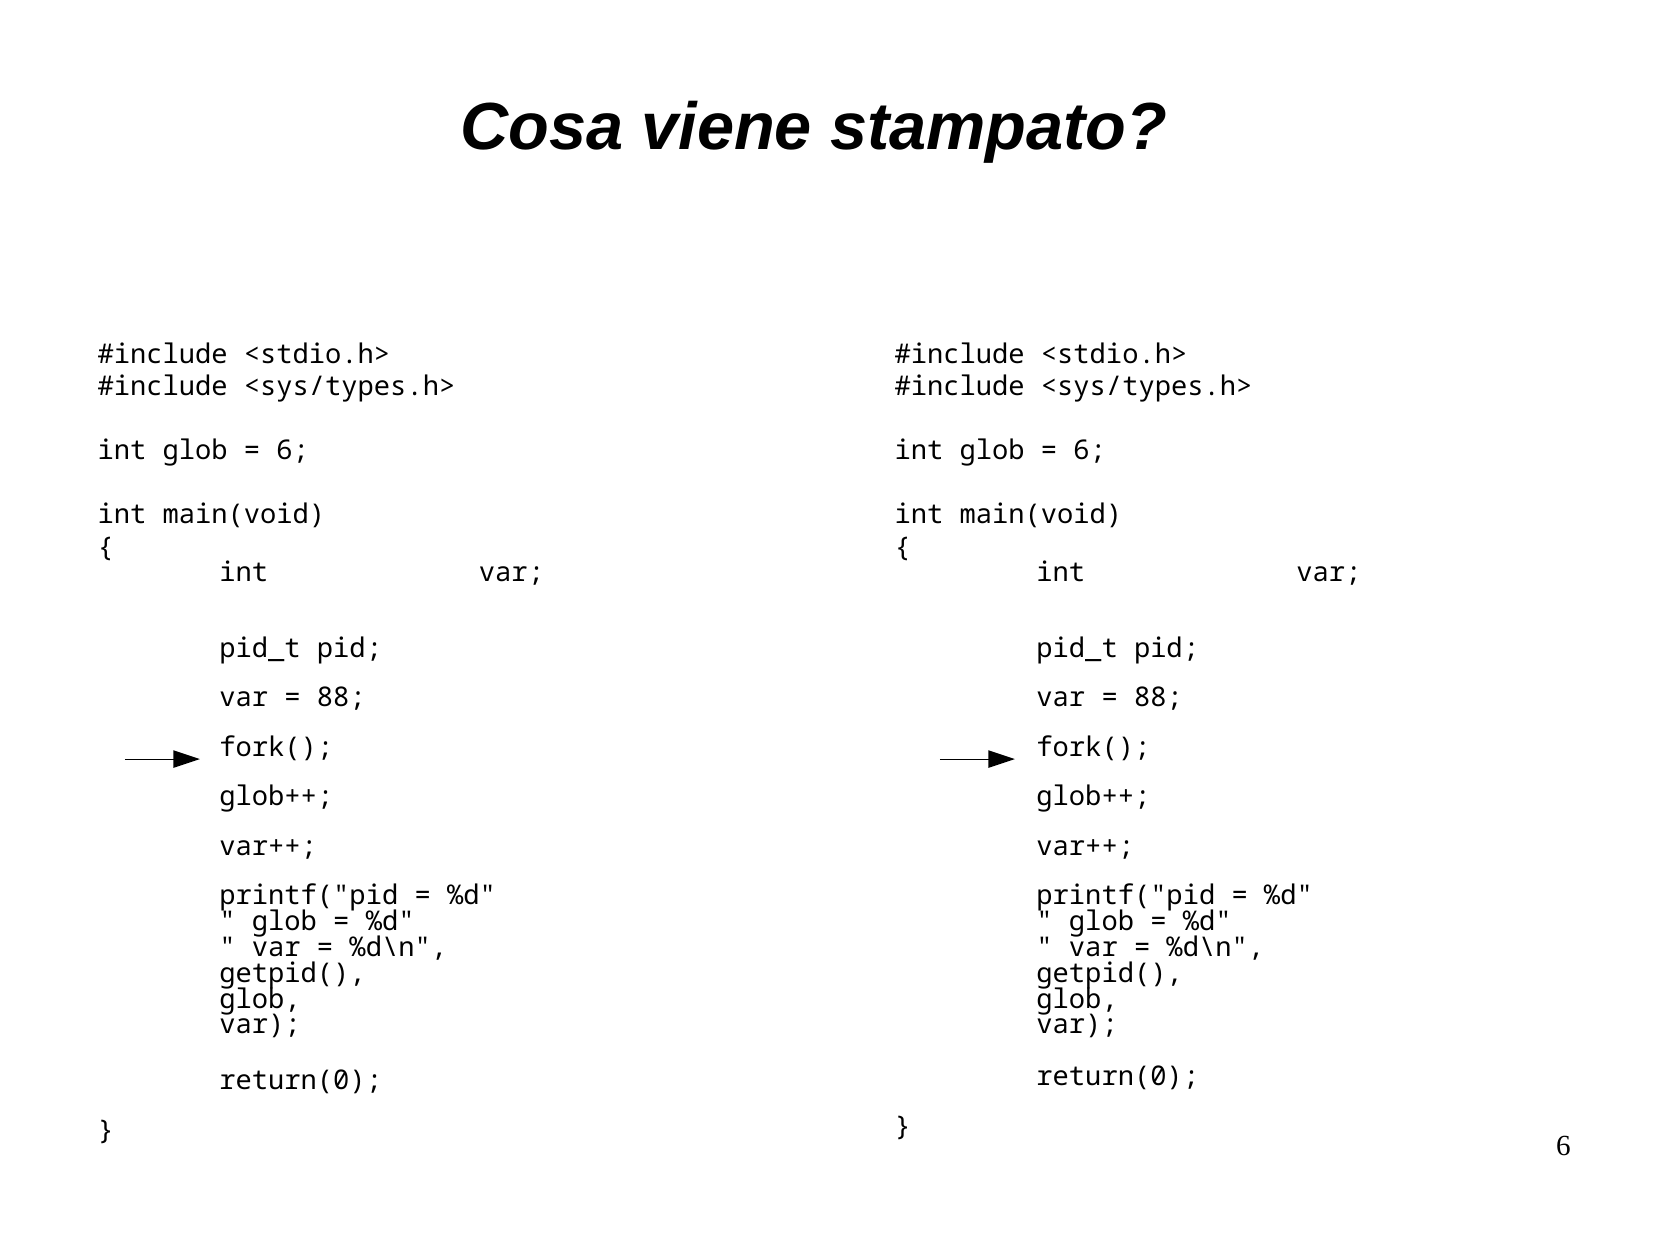

# Cosa viene stampato?
#include <stdio.h>
#include <sys/types.h>
int glob = 6;
int main(void)
{
int		 var;
pid_t pid;
var = 88;
fork();
glob++;
var++;
printf("pid = %d"
" glob = %d"
" var = %d\n",
getpid(),
glob,
var);
return(0);
}
#include <stdio.h>
#include <sys/types.h>
int glob = 6;
int main(void)
{
int		 var;
pid_t pid;
var = 88;
fork();
glob++;
var++;
printf("pid = %d"
" glob = %d"
" var = %d\n",
getpid(),
glob,
var);
return(0);
}
6